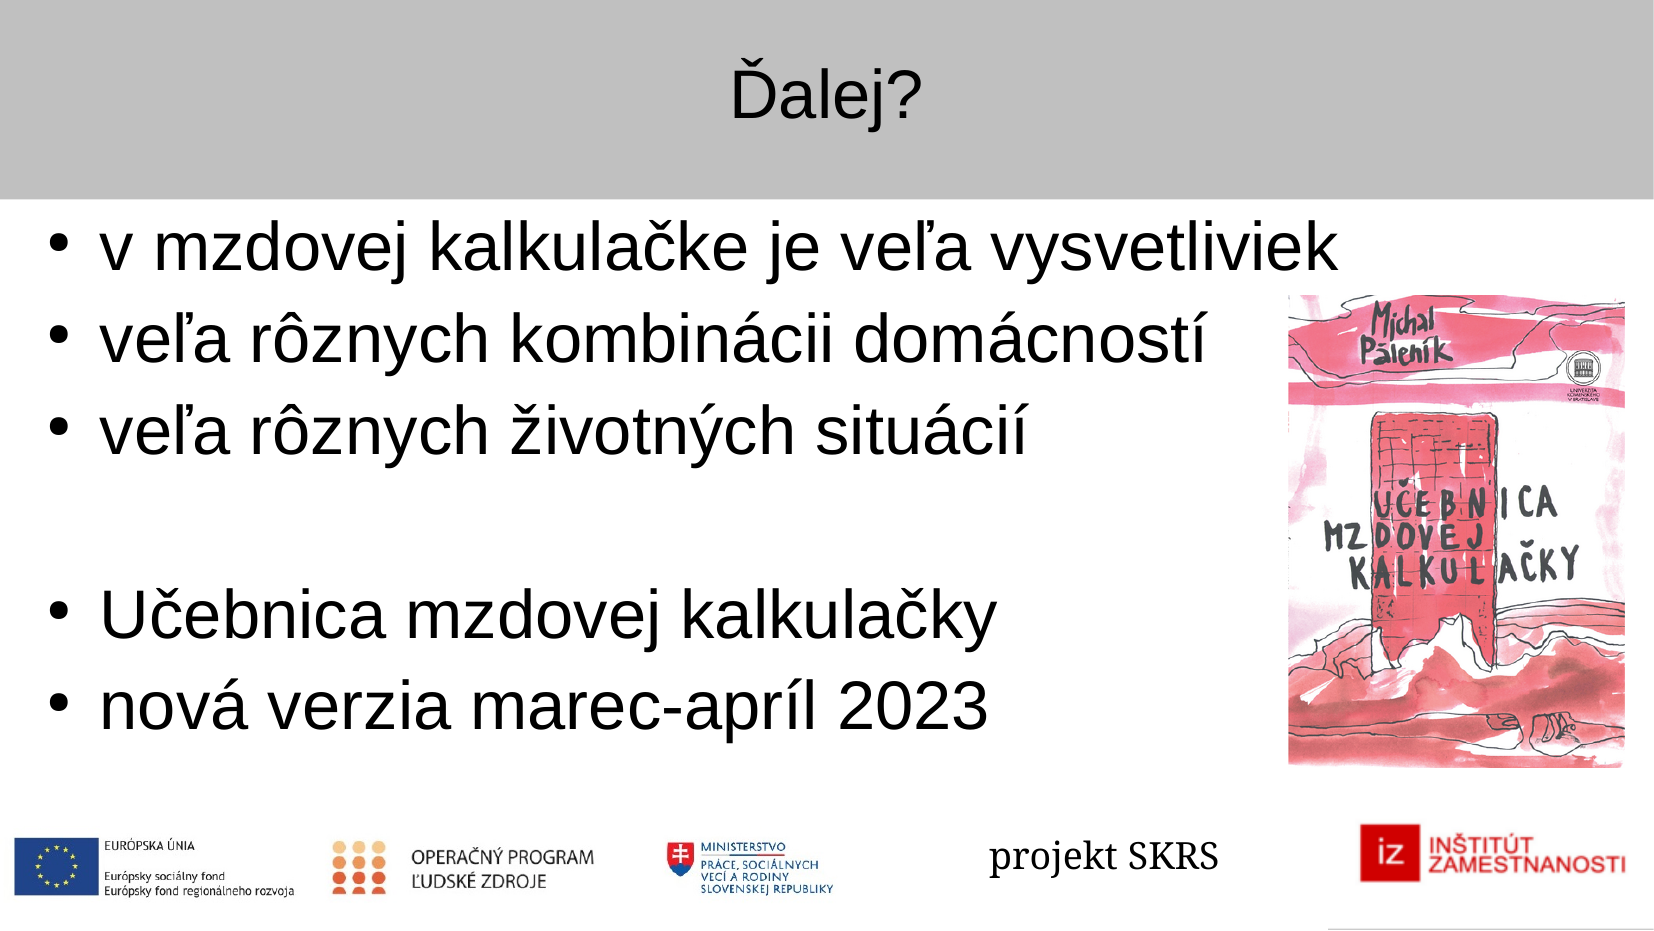

# Ďalej?
v mzdovej kalkulačke je veľa vysvetliviek
veľa rôznych kombinácii domácností
veľa rôznych životných situácií
Učebnica mzdovej kalkulačky
nová verzia marec-apríl 2023